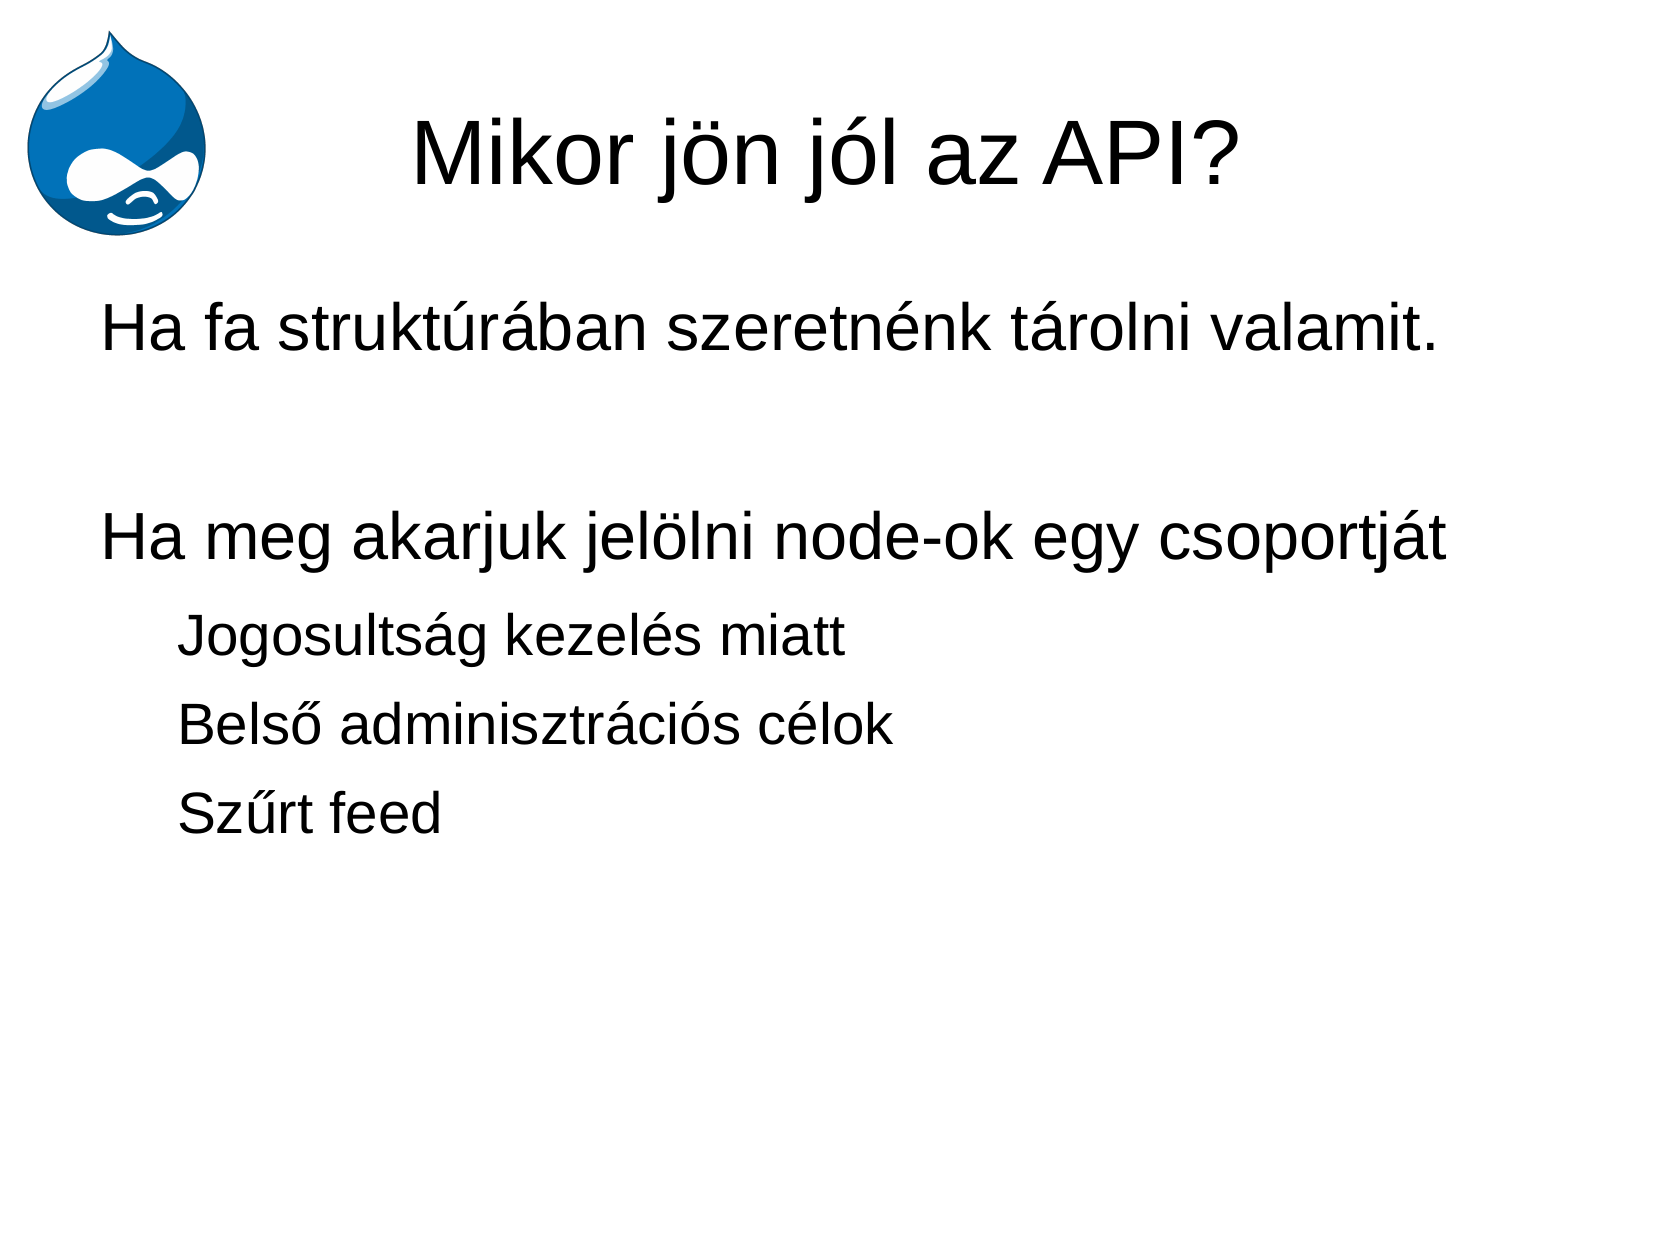

# Mikor jön jól az API?
Ha fa struktúrában szeretnénk tárolni valamit.
Ha meg akarjuk jelölni node-ok egy csoportját
Jogosultság kezelés miatt
Belső adminisztrációs célok
Szűrt feed